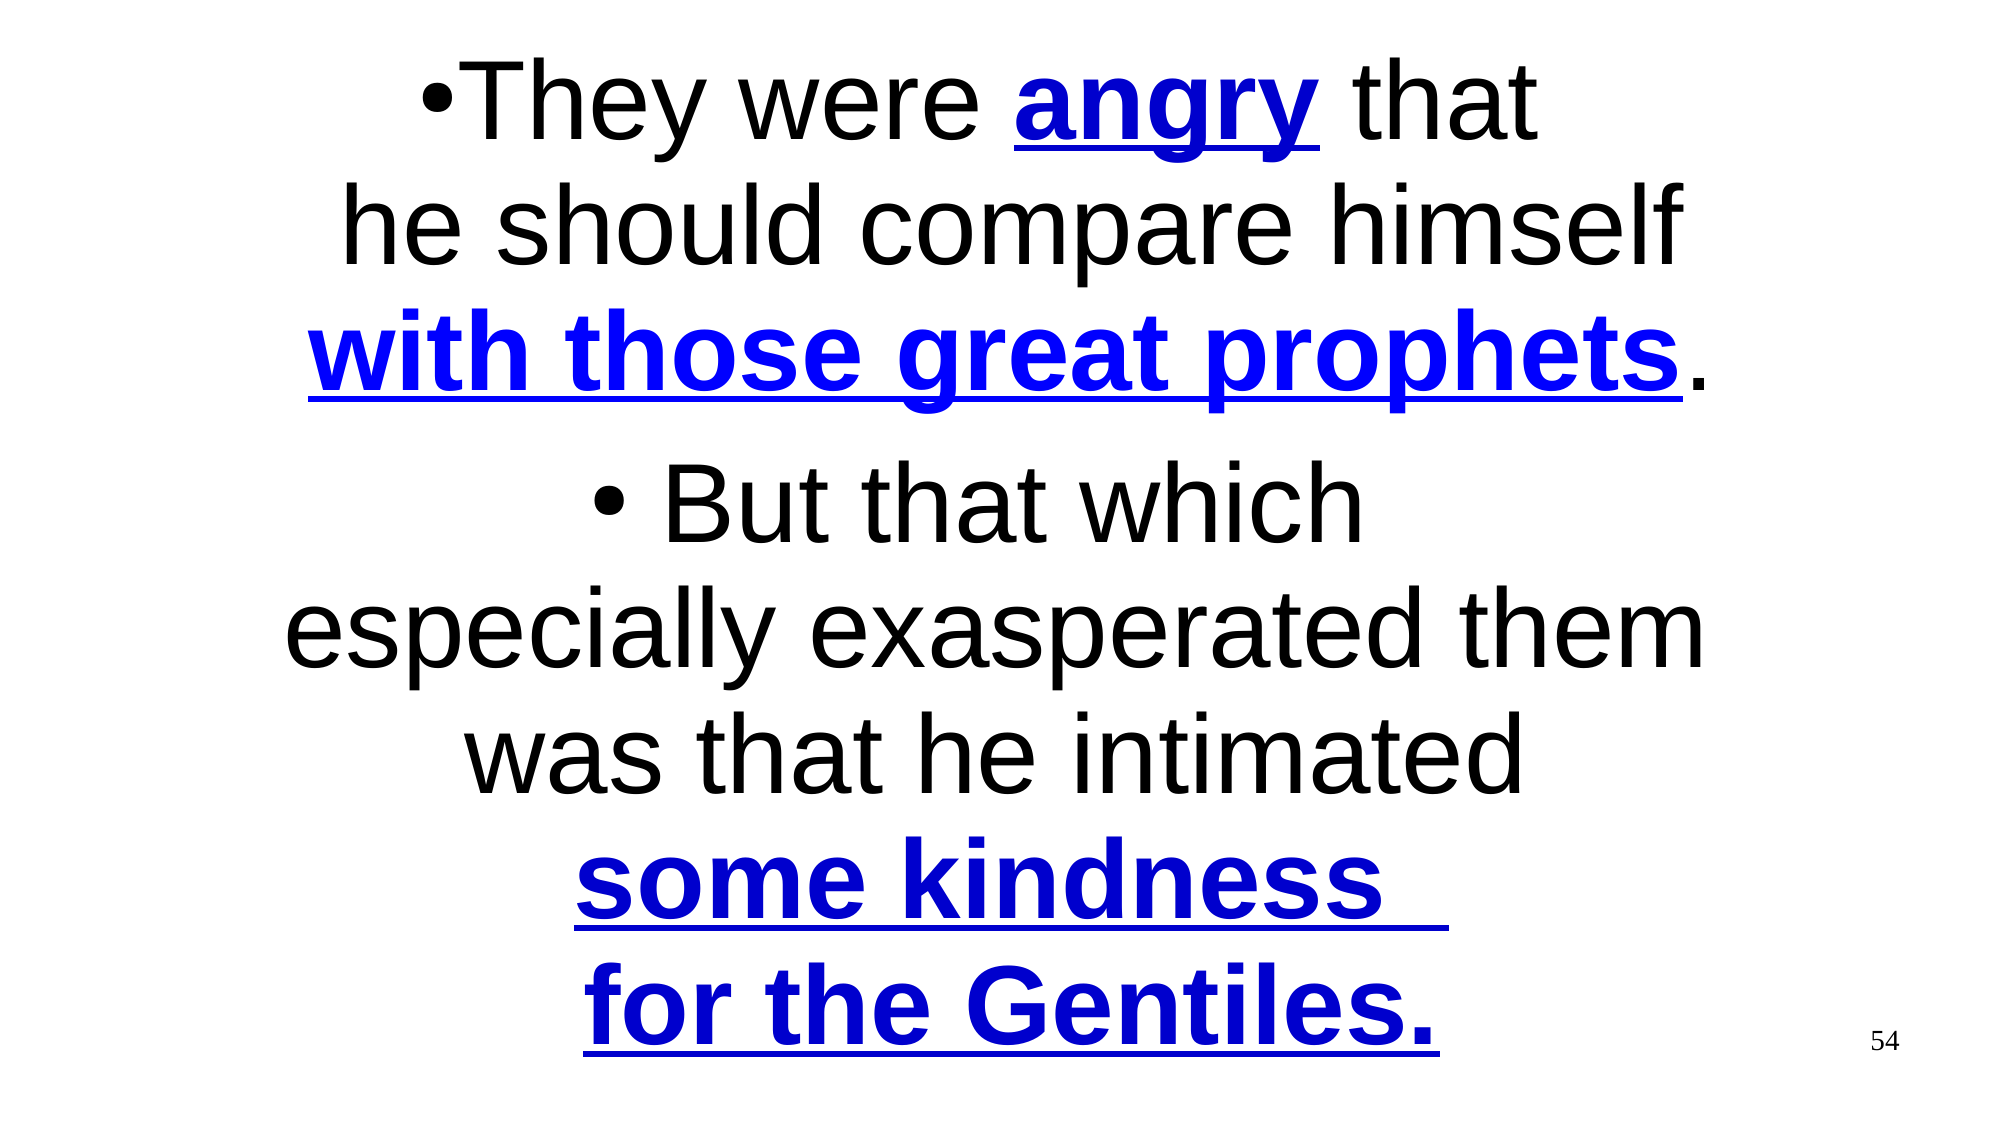

# They were angry that he should compare himself with those great prophets.
 But that which
especially exasperated them
was that he intimated
some kindness
for the Gentiles.
54